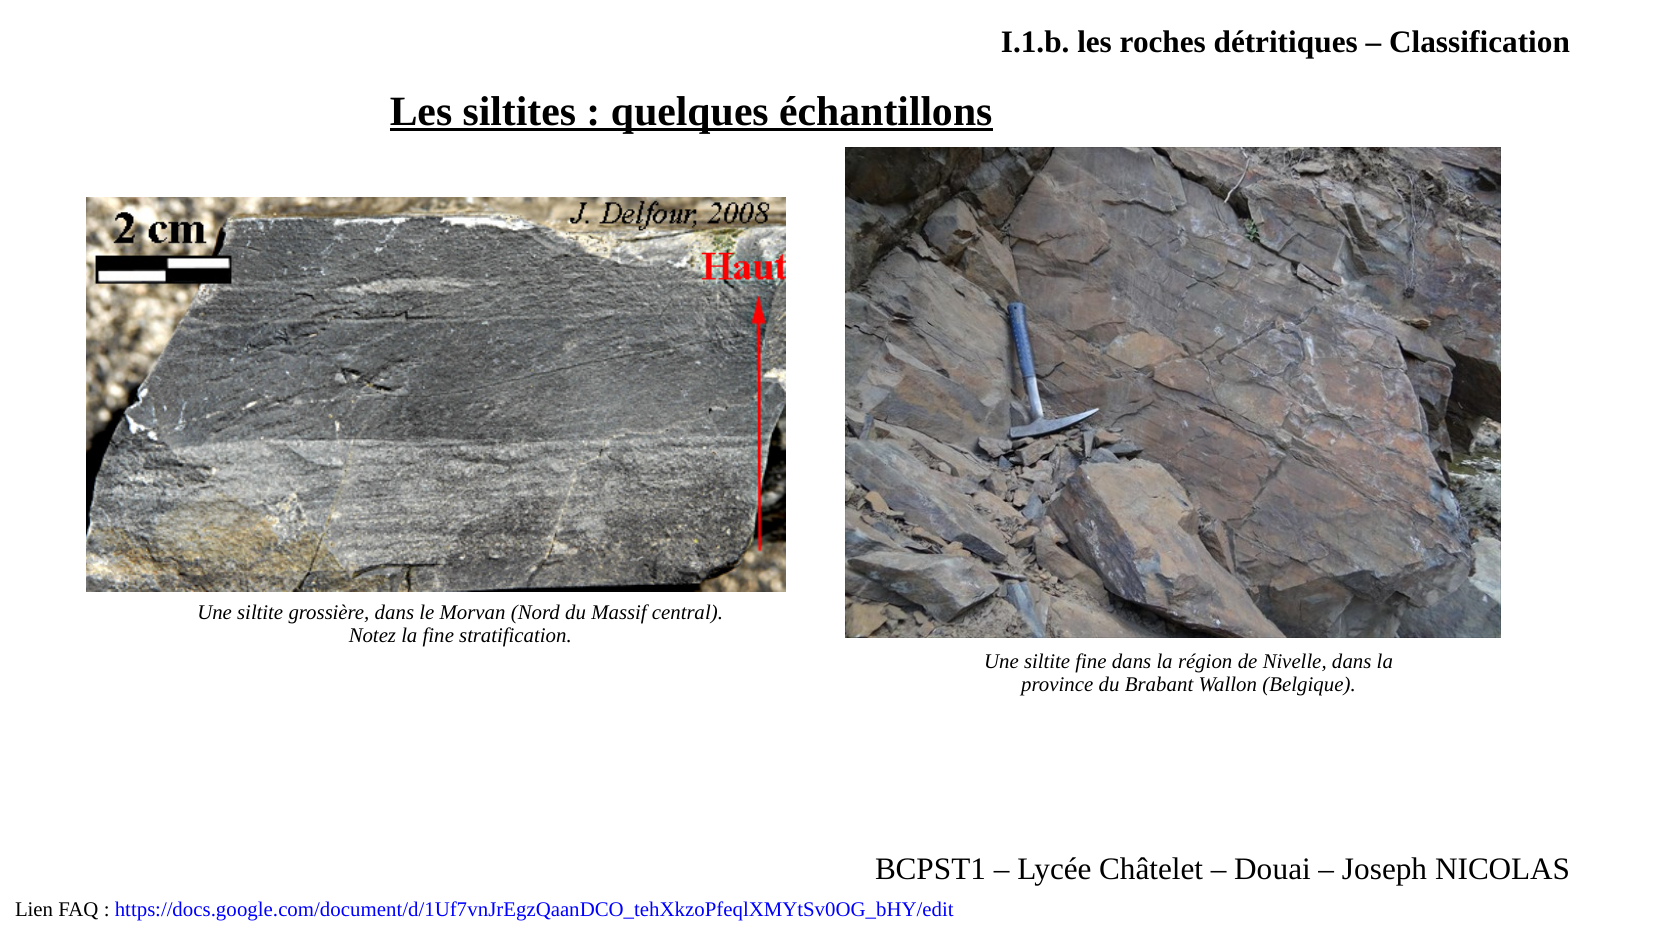

I.1.b. les roches détritiques – Classification
				Les siltites : quelques échantillons
Une siltite grossière, dans le Morvan (Nord du Massif central). Notez la fine stratification.
Une siltite fine dans la région de Nivelle, dans la province du Brabant Wallon (Belgique).
BCPST1 – Lycée Châtelet – Douai – Joseph NICOLAS
Lien FAQ : https://docs.google.com/document/d/1Uf7vnJrEgzQaanDCO_tehXkzoPfeqlXMYtSv0OG_bHY/edit